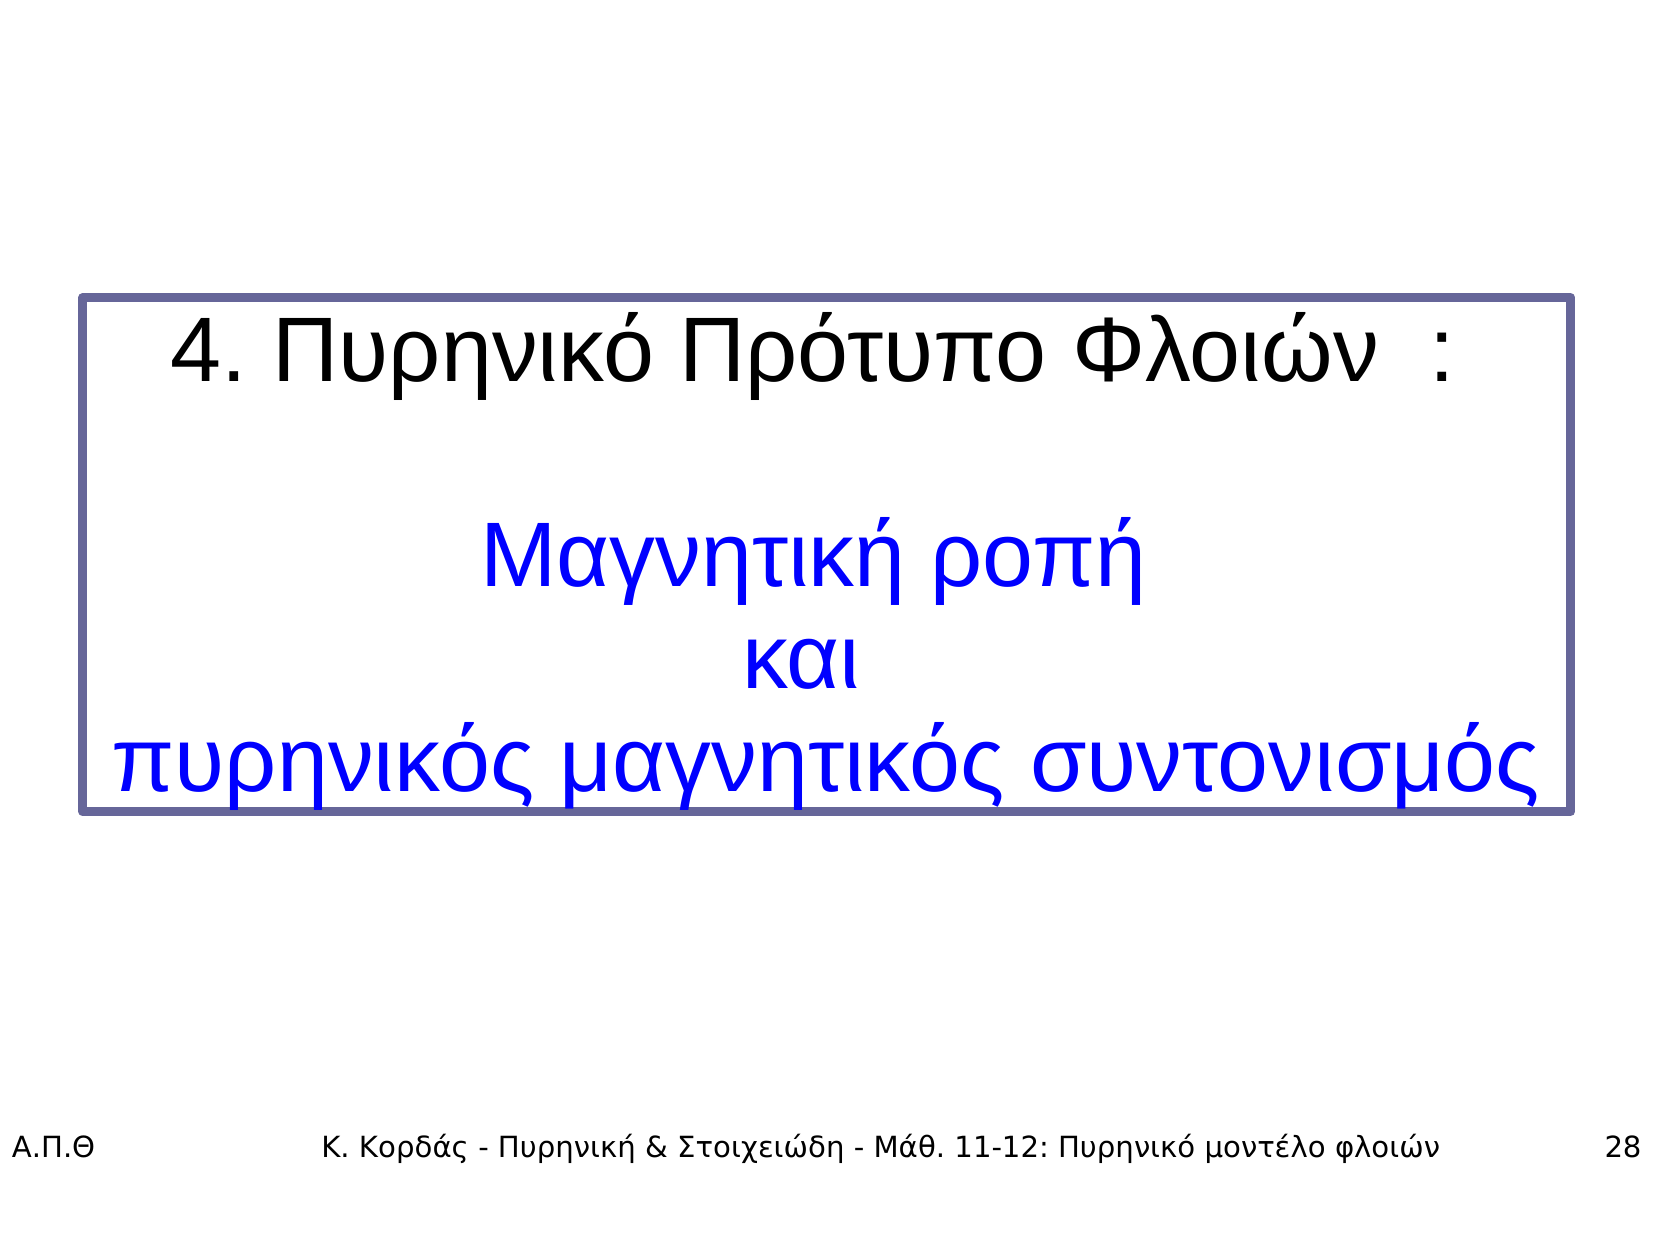

# 4. Πυρηνικό Πρότυπο Φλοιών : Μαγνητική ροπή και πυρηνικός μαγνητικός συντονισμός
Α.Π.Θ
Κ. Κορδάς - Πυρηνική & Στοιχειώδη - Μάθ. 11-12: Πυρηνικό μοντέλο φλοιών
28